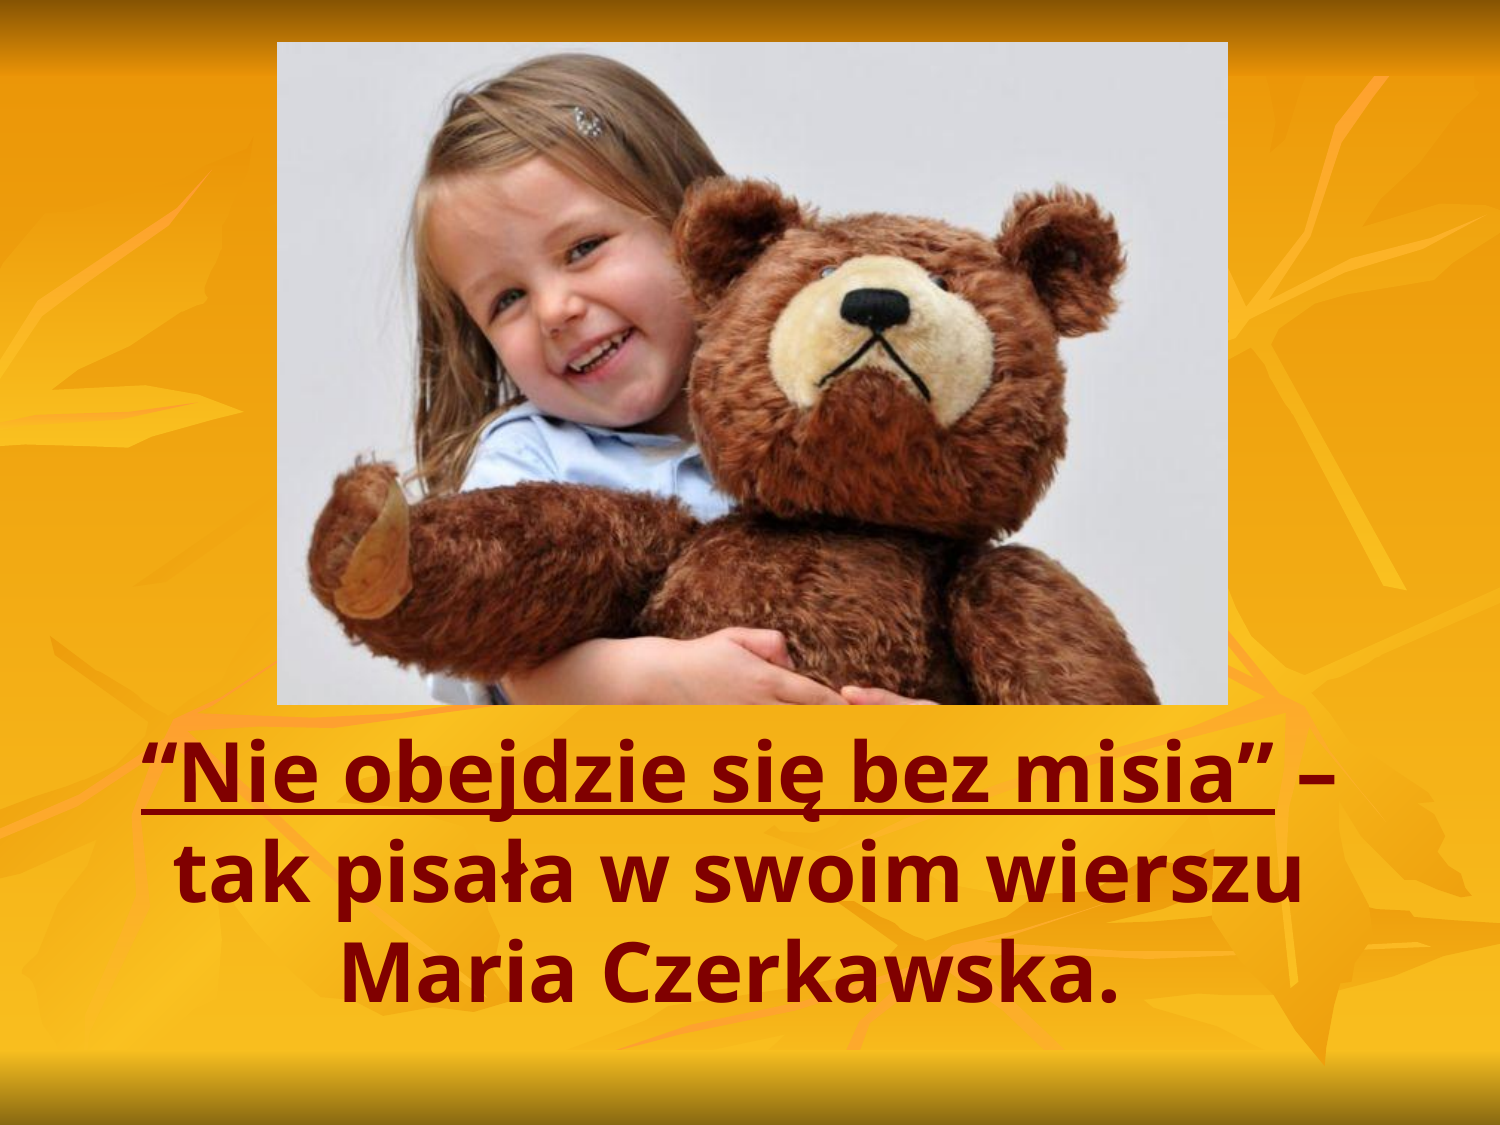

# “Nie obejdzie się bez misia” – tak pisała w swoim wierszu Maria Czerkawska.